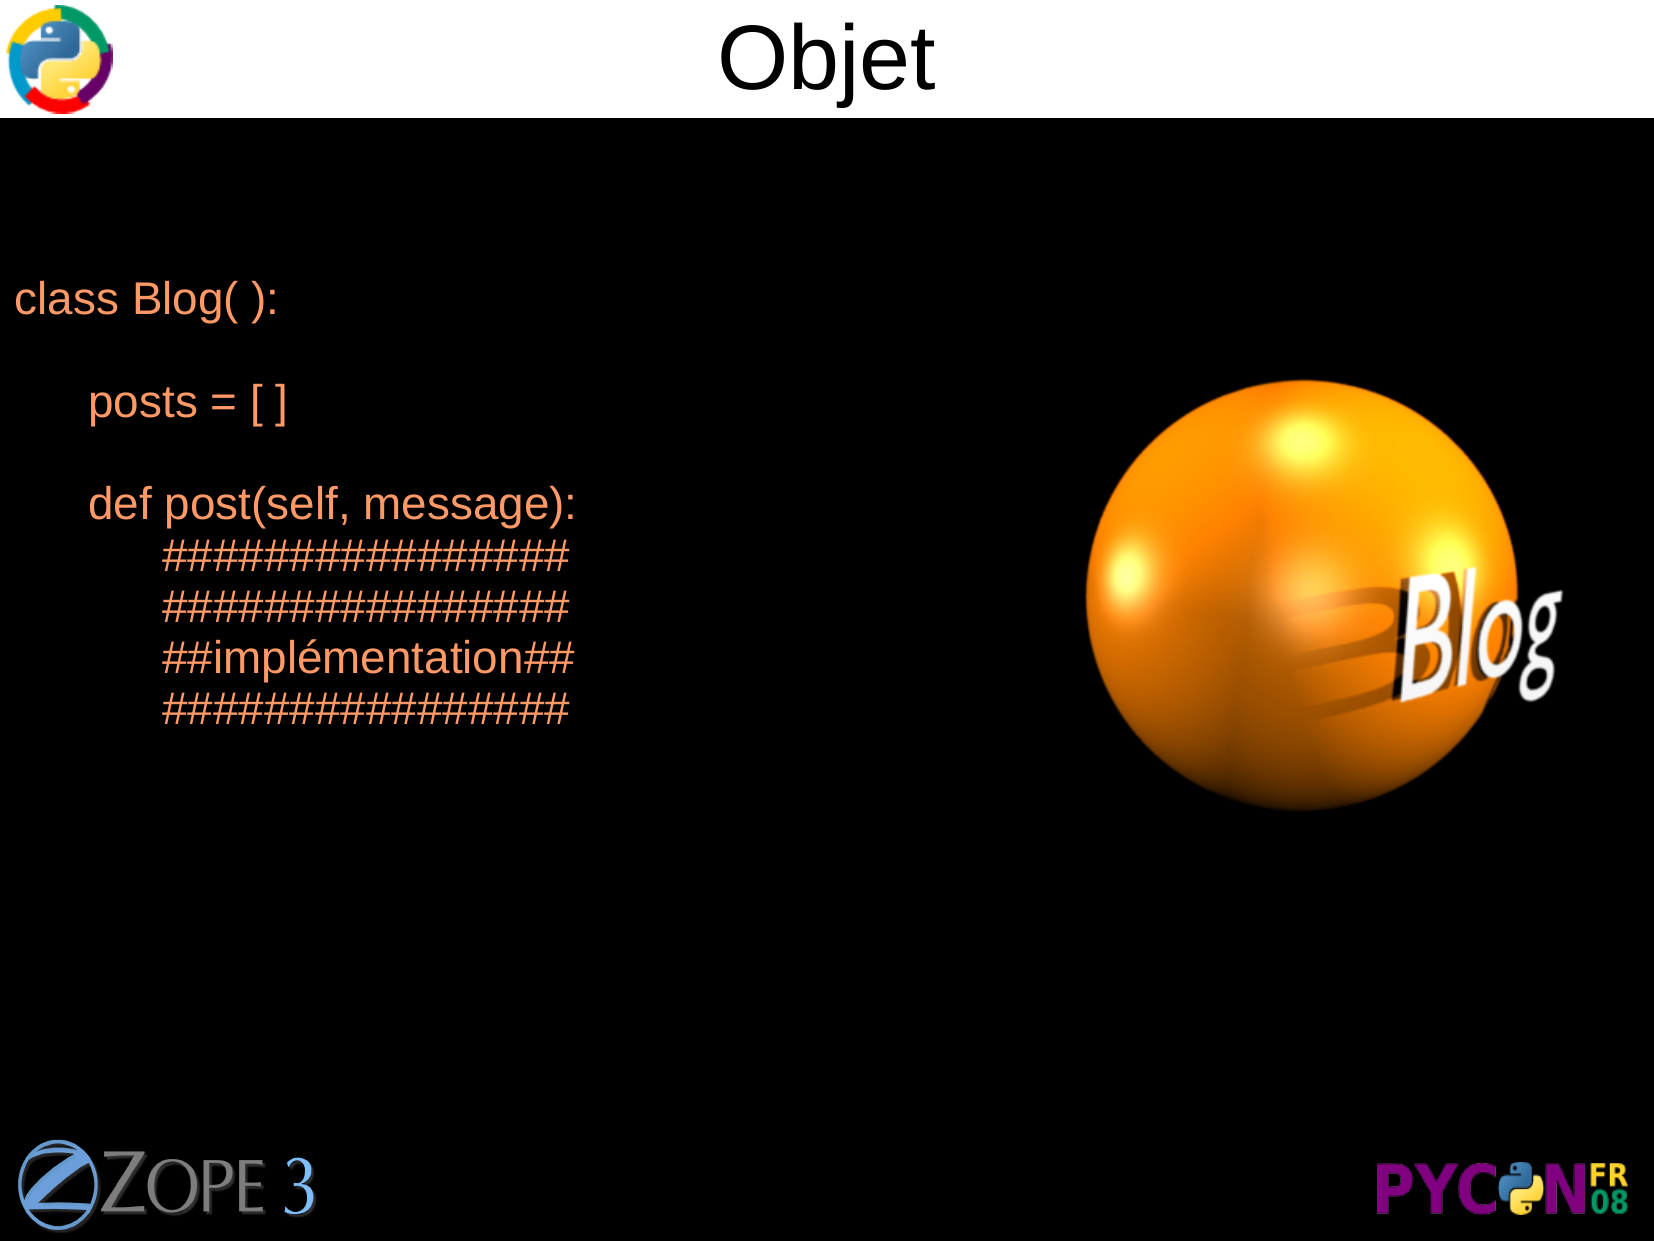

# Objet
class Blog( ):
	posts = [ ]
	def post(self, message):
		################
		################
		##implémentation##
		################